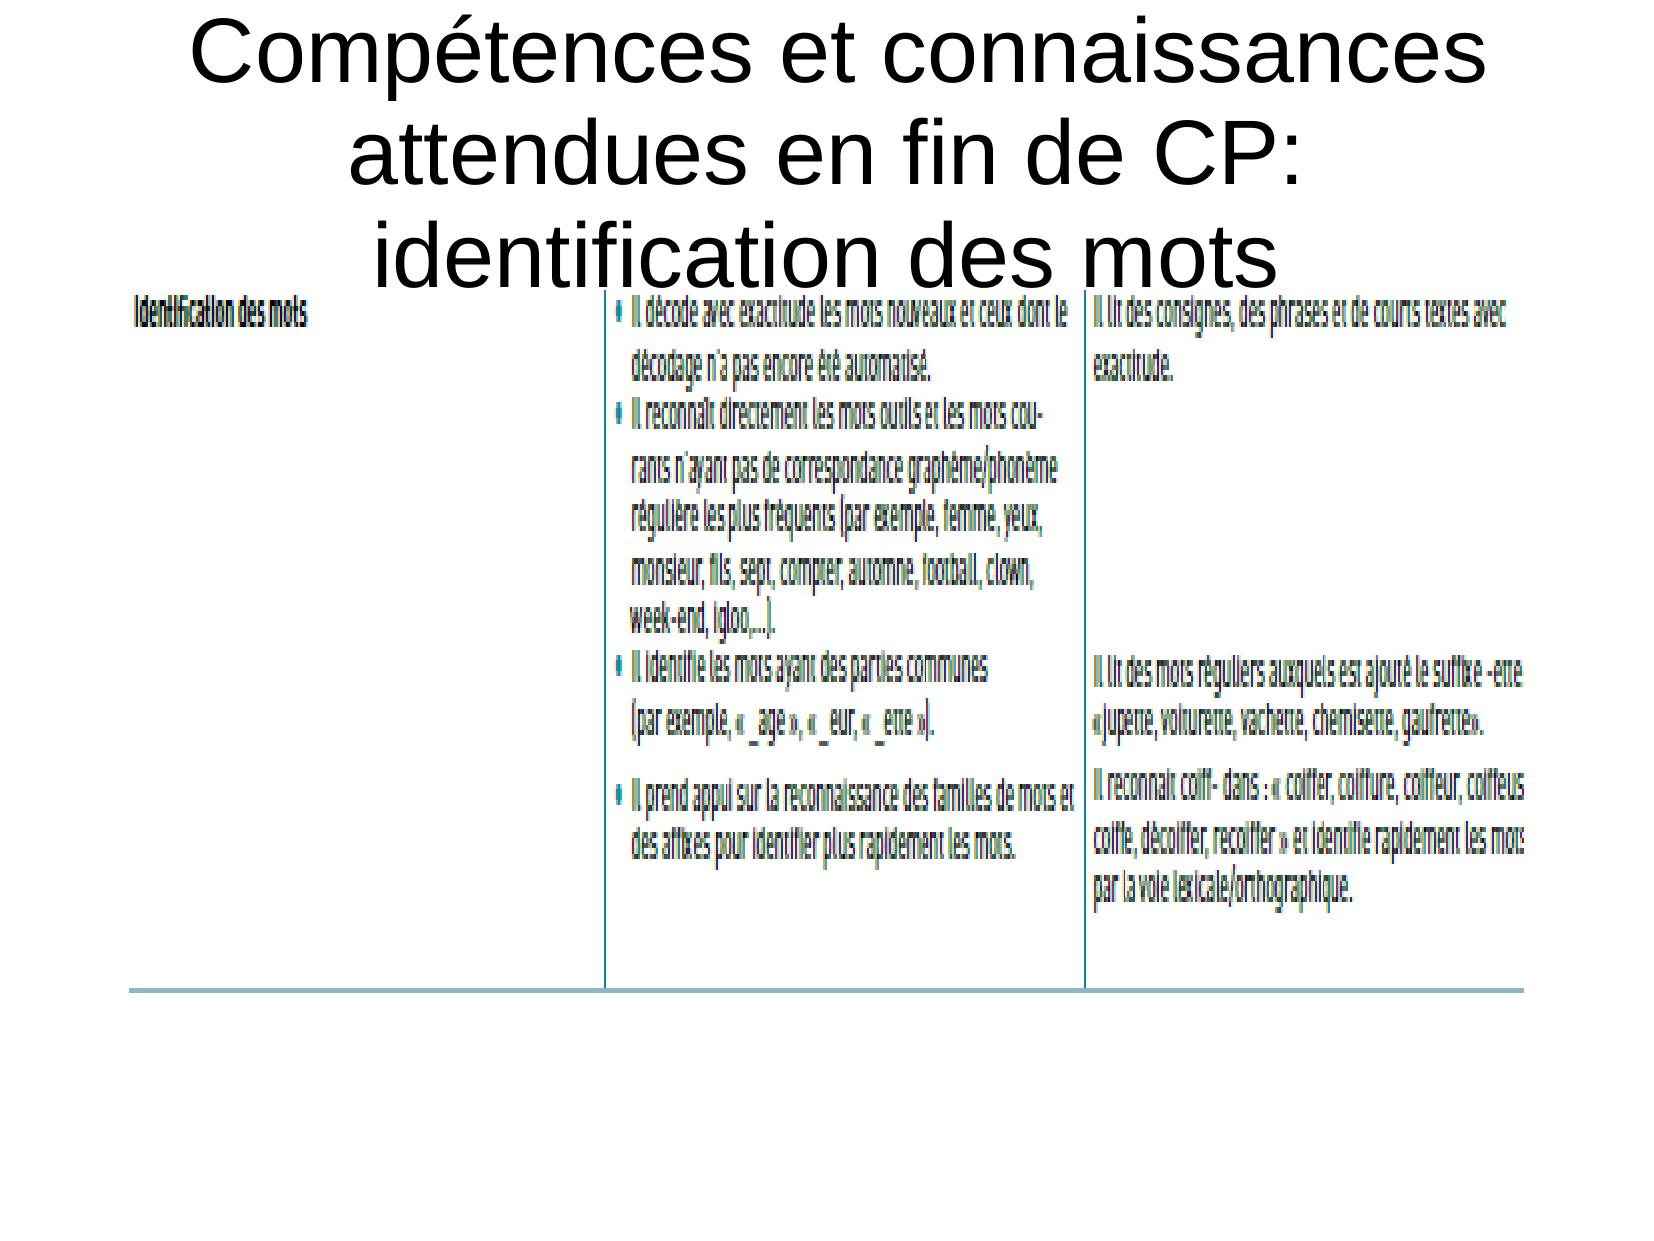

# Compétences et connaissances attendues en fin de CP: identification des mots